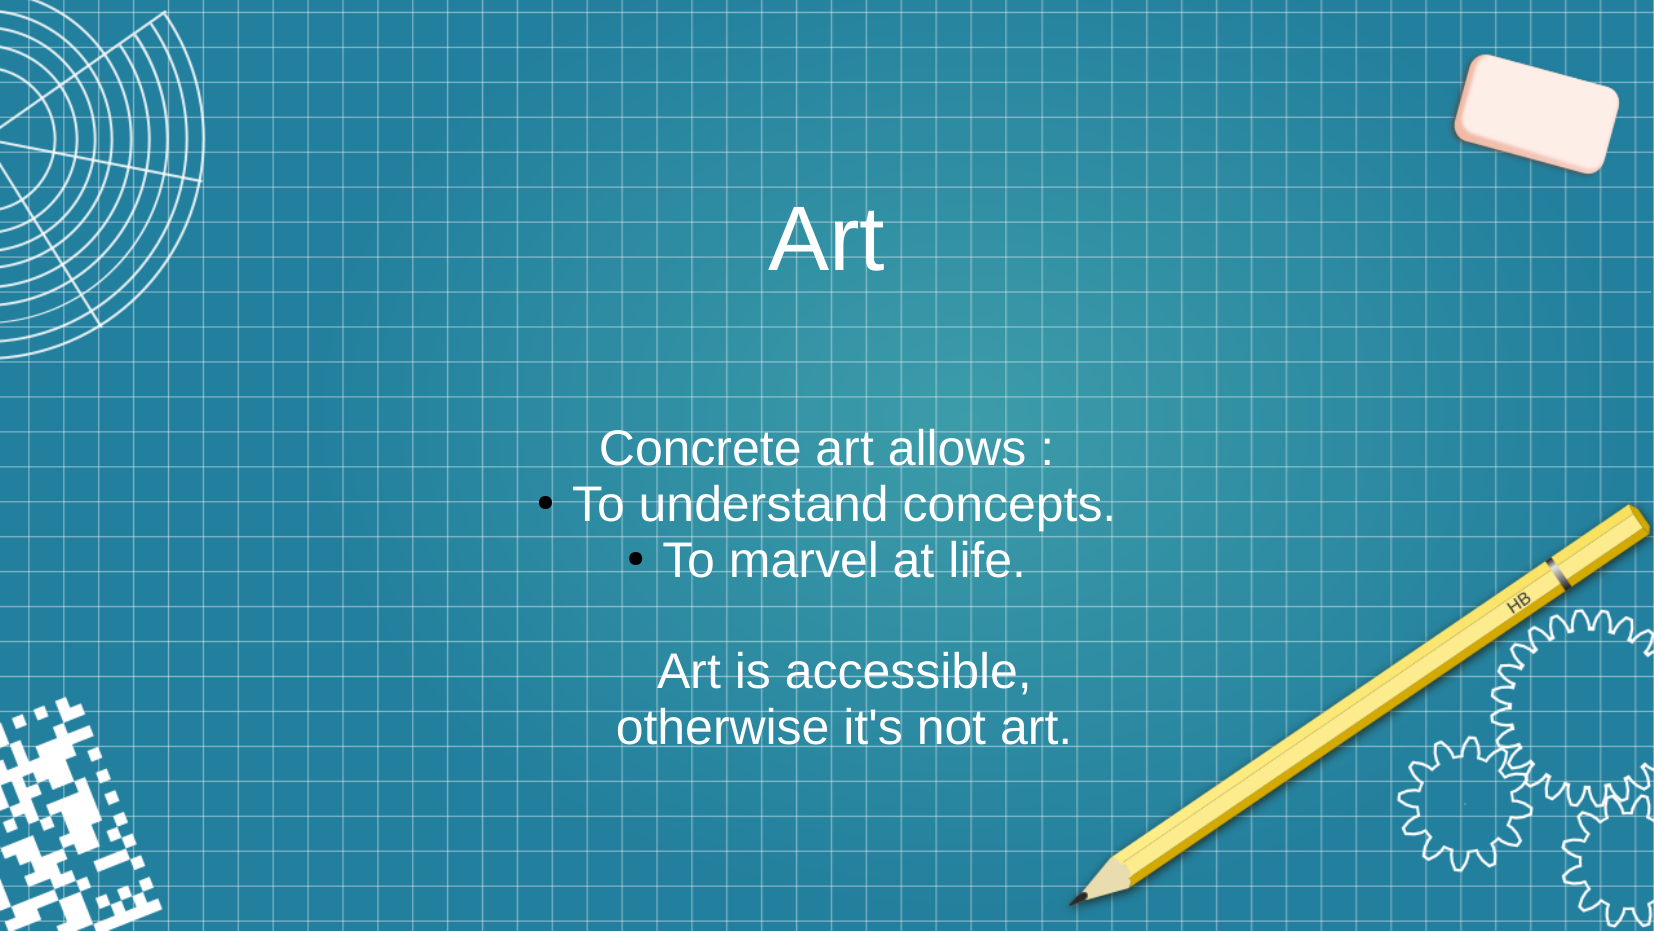

# Art
Concrete art allows :
To understand concepts.
To marvel at life.
Art is accessible,
otherwise it's not art.